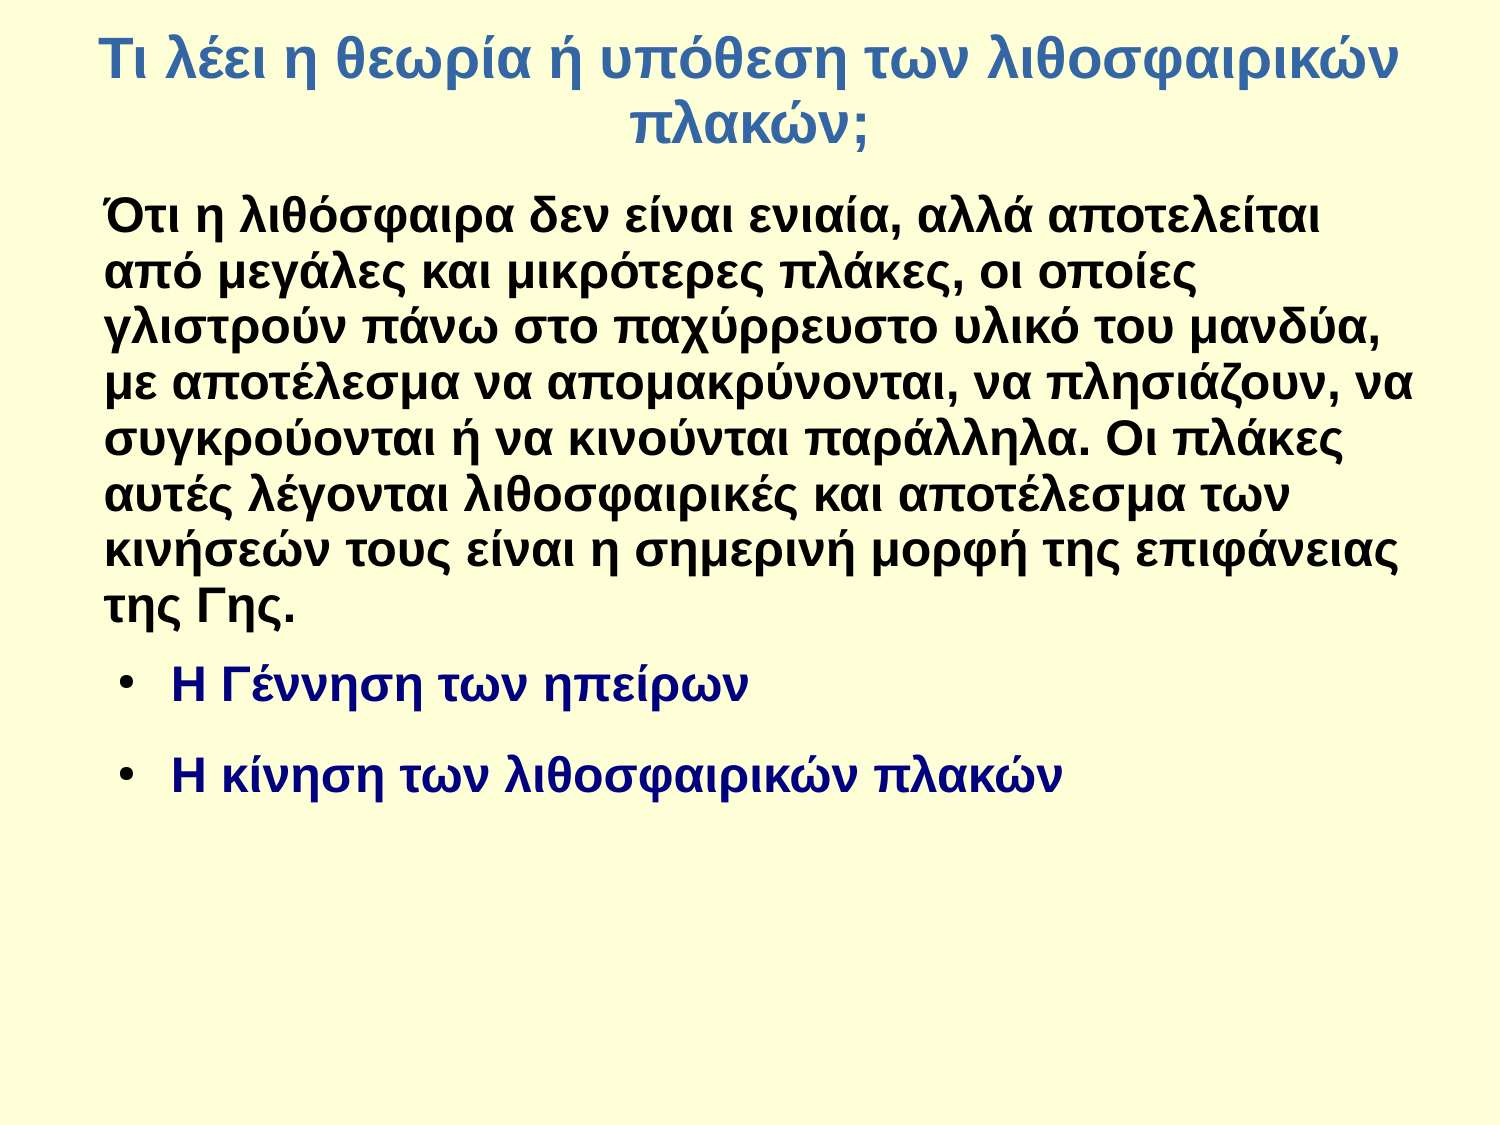

# Τι λέει η θεωρία ή υπόθεση των λιθοσφαιρικών πλακών;
Ότι η λιθόσφαιρα δεν είναι ενιαία, αλλά αποτελείται από μεγάλες και μικρότερες πλάκες, οι οποίες γλιστρούν πάνω στο παχύρρευστο υλικό του μανδύα, με αποτέλεσμα να απομακρύνονται, να πλησιάζουν, να συγκρούονται ή να κινούνται παράλληλα. Οι πλάκες αυτές λέγονται λιθοσφαιρικές και αποτέλεσμα των κινήσεών τους είναι η σημερινή μορφή της επιφάνειας της Γης.
Η Γέννηση των ηπείρων
Η κίνηση των λιθοσφαιρικών πλακών